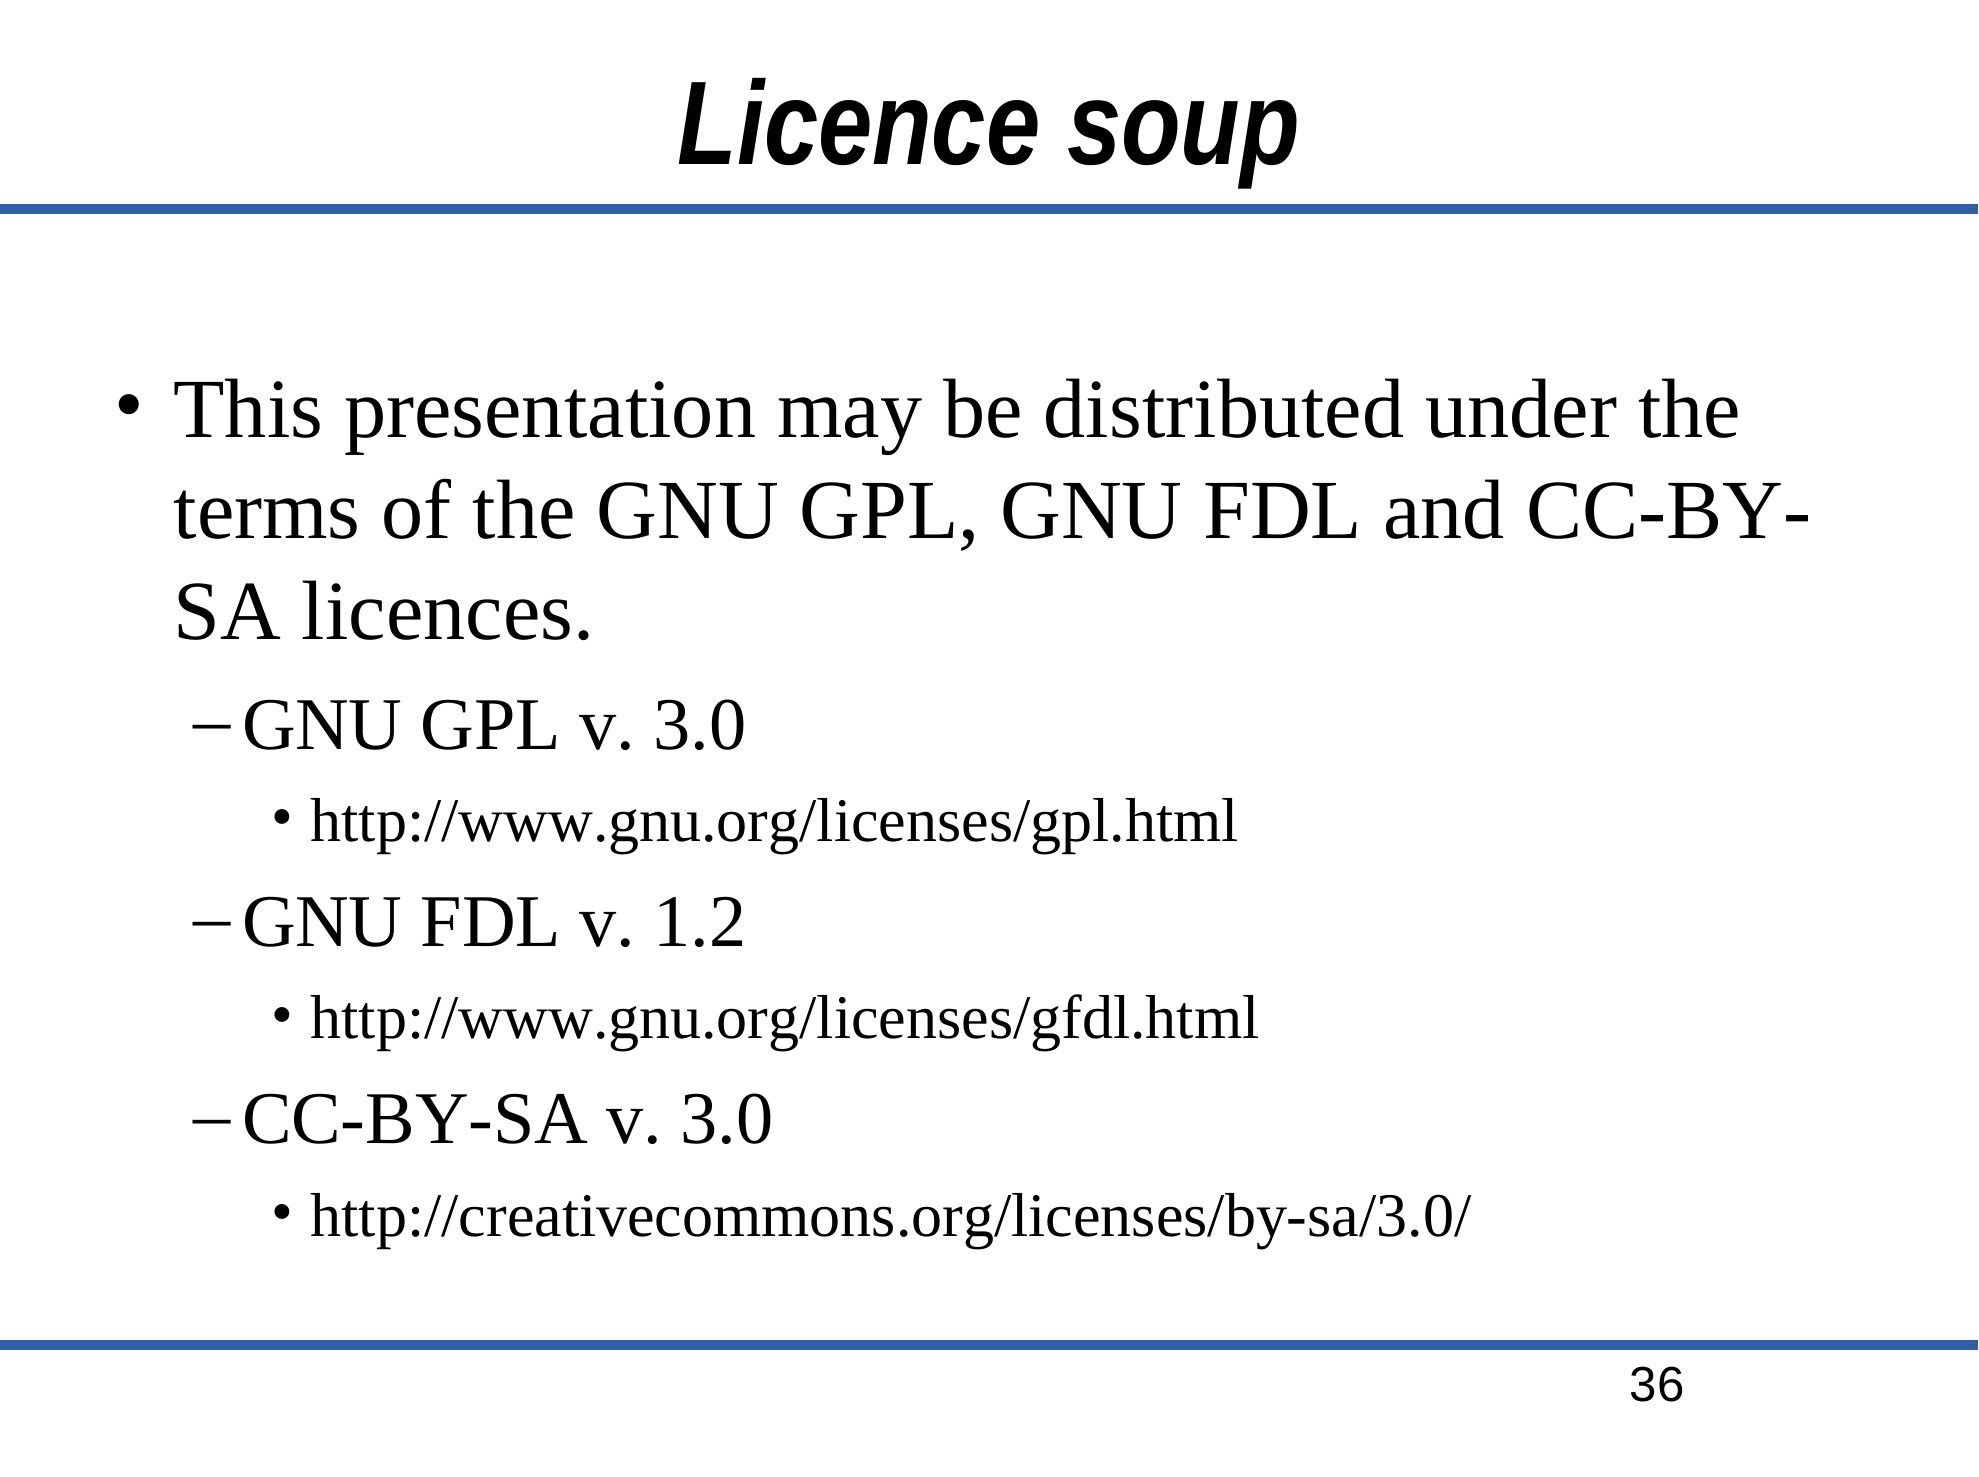

# Licence soup
This presentation may be distributed under the terms of the GNU GPL, GNU FDL and CC-BY-SA licences.
GNU GPL v. 3.0
http://www.gnu.org/licenses/gpl.html
GNU FDL v. 1.2
http://www.gnu.org/licenses/gfdl.html
CC-BY-SA v. 3.0
http://creativecommons.org/licenses/by-sa/3.0/